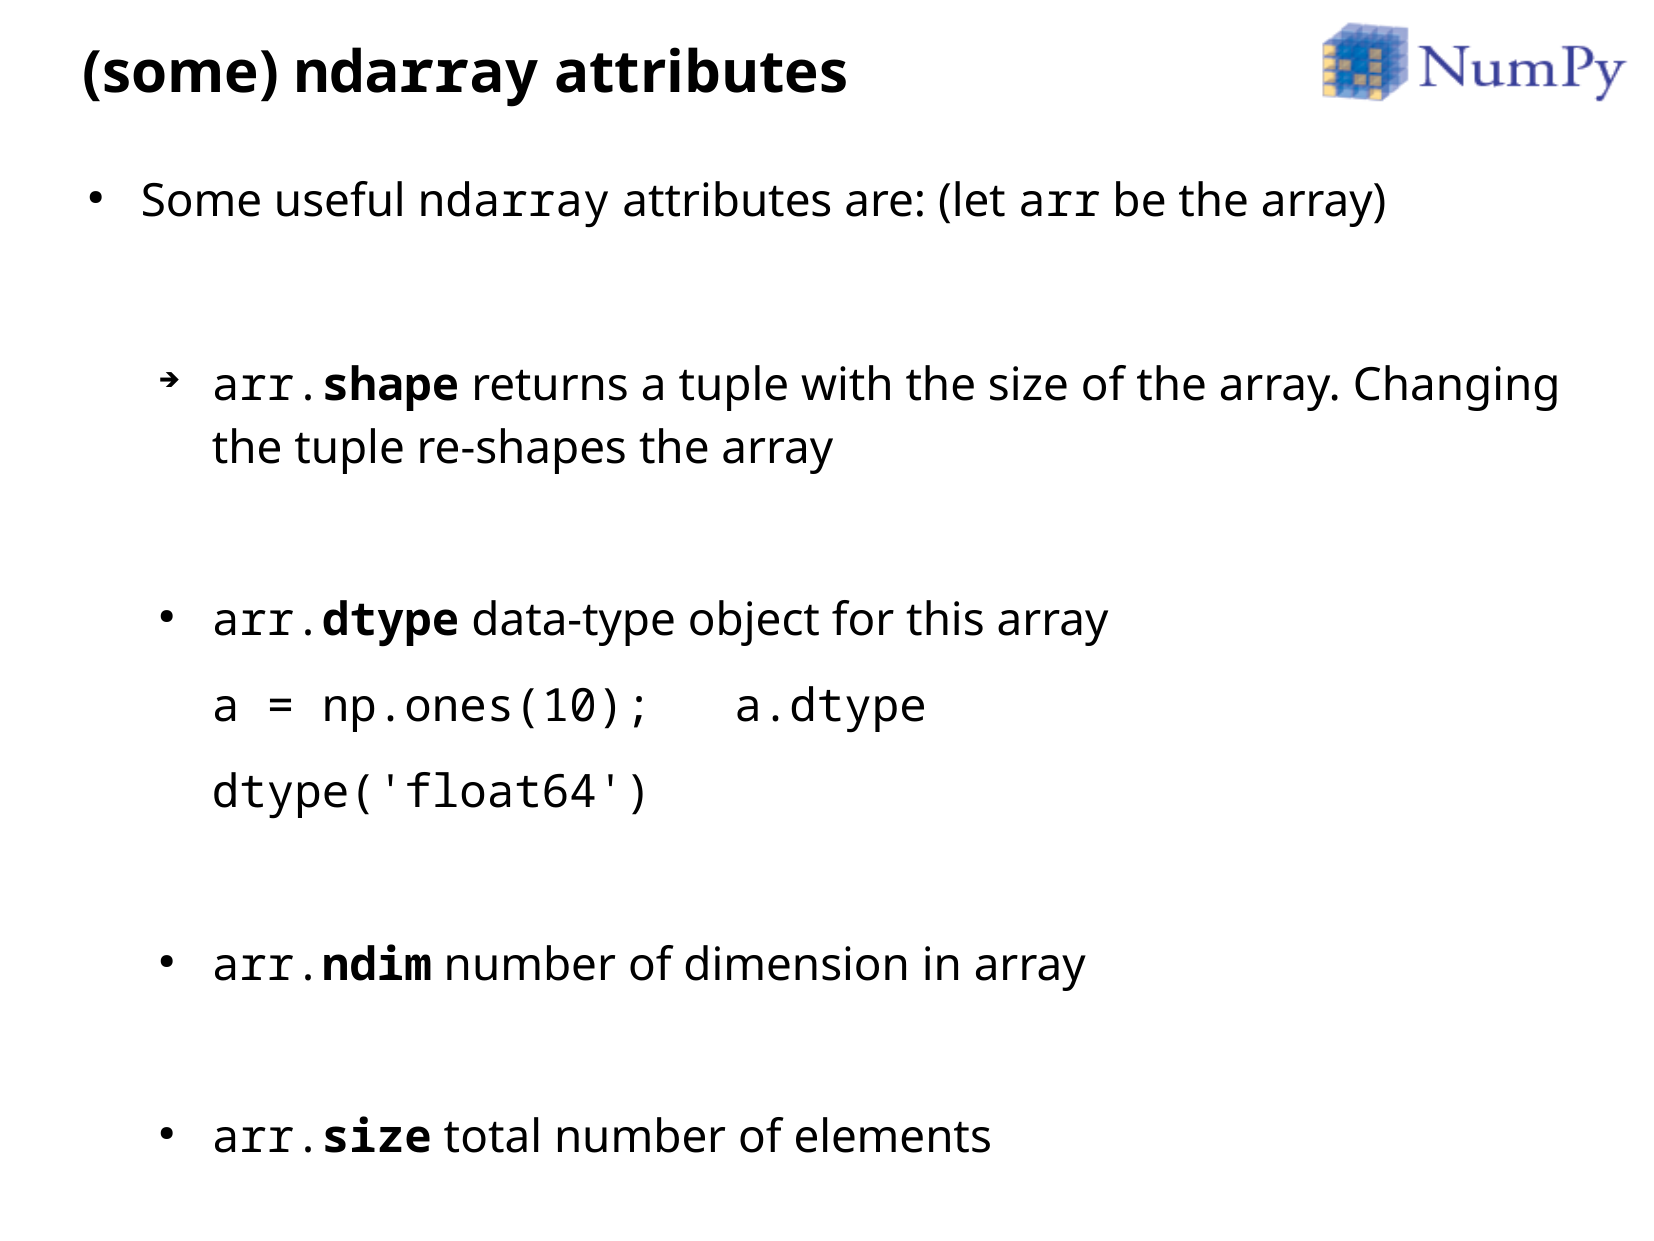

# (some) ndarray attributes
Some useful ndarray attributes are: (let arr be the array)
arr.shape returns a tuple with the size of the array. Changing the tuple re-shapes the array
arr.dtype data-type object for this array
a = np.ones(10); a.dtype
dtype('float64')
arr.ndim number of dimension in array
arr.size total number of elements